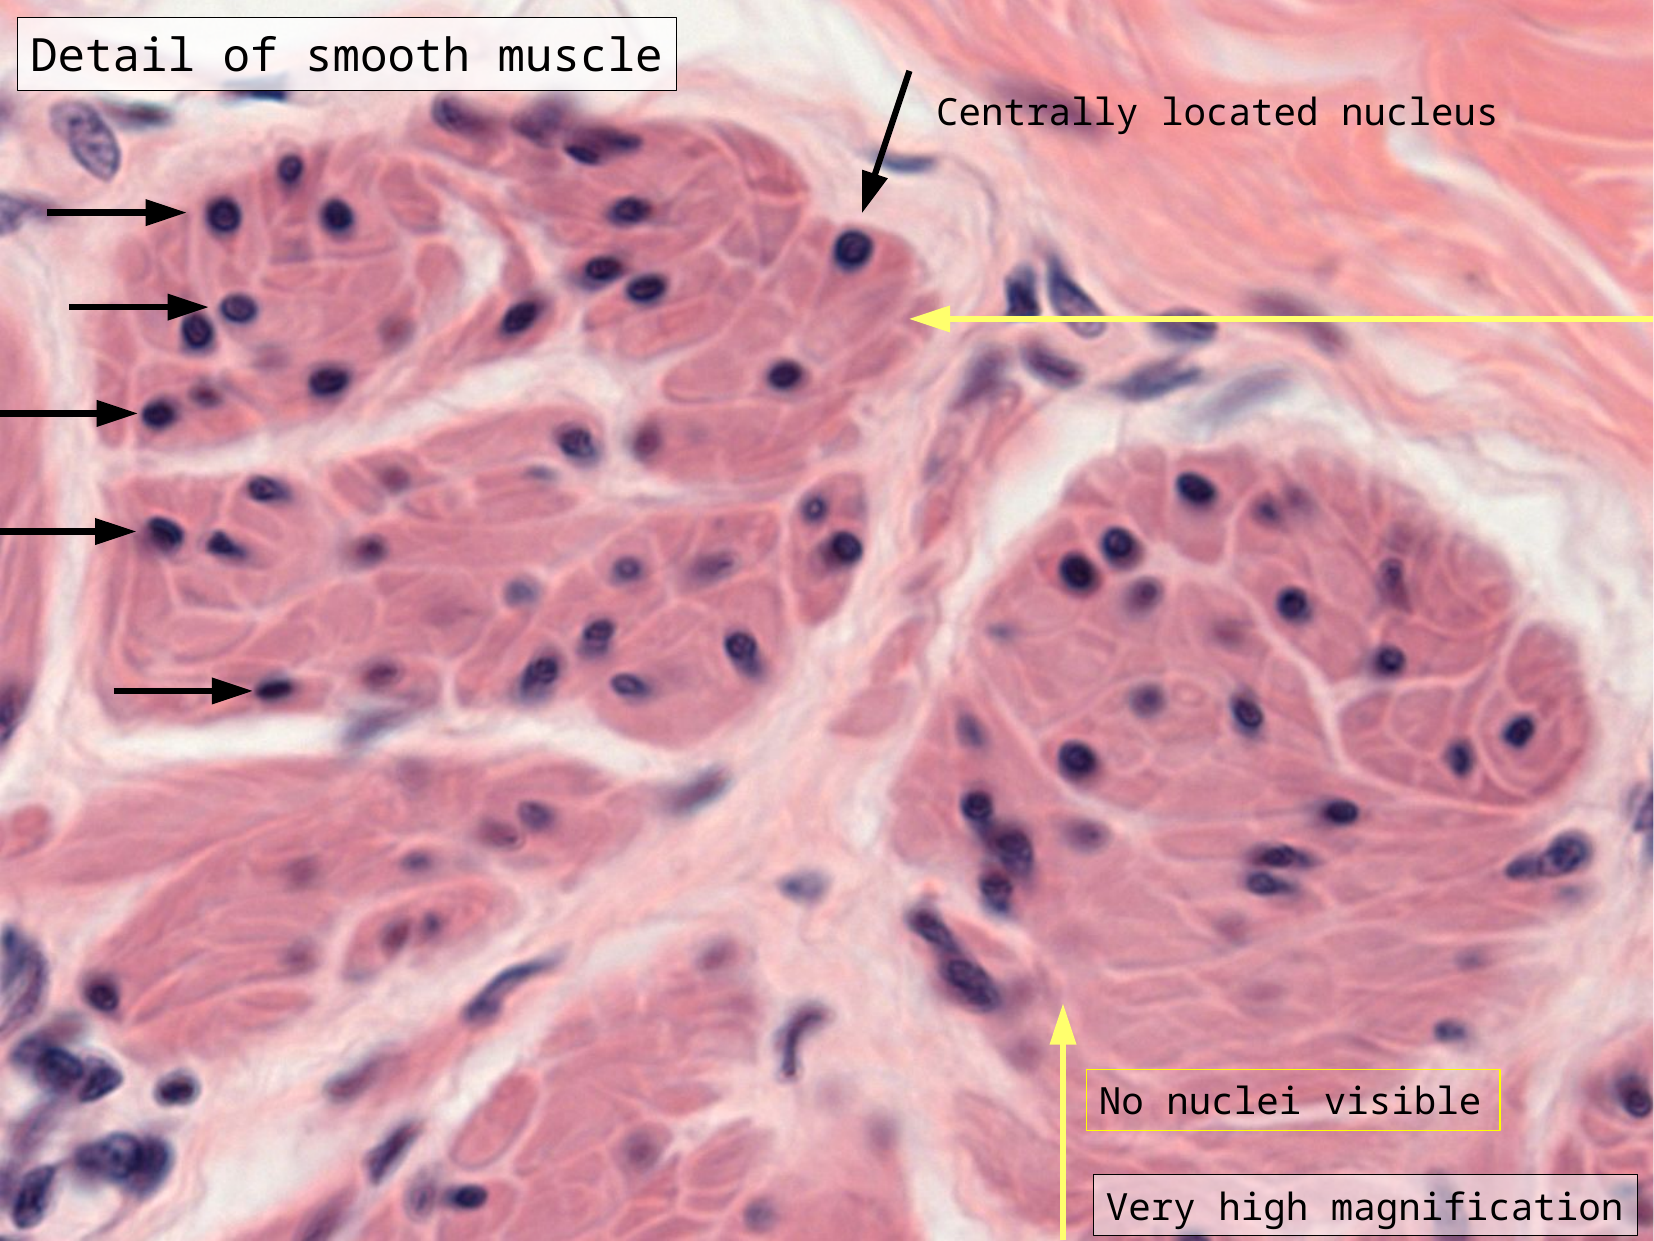

Detail of smooth muscle
Centrally located nucleus
No nuclei visible
Very high magnification